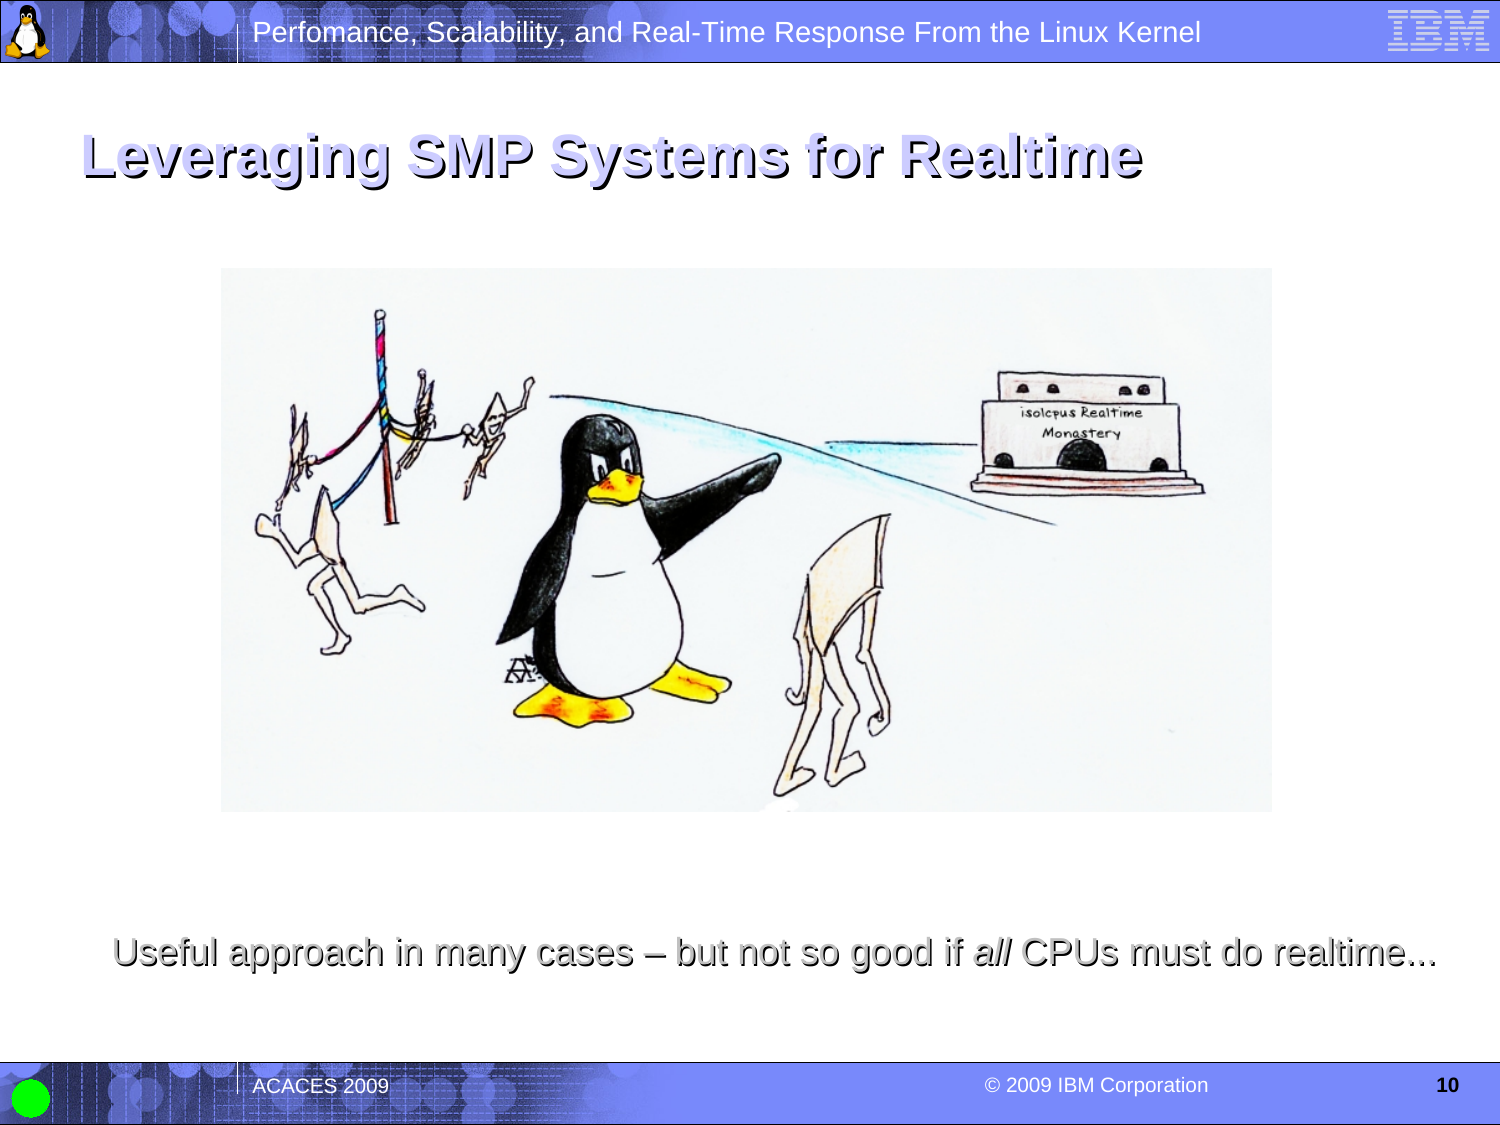

# Leveraging SMP Systems for Realtime
Useful approach in many cases – but not so good if all CPUs must do realtime...
10